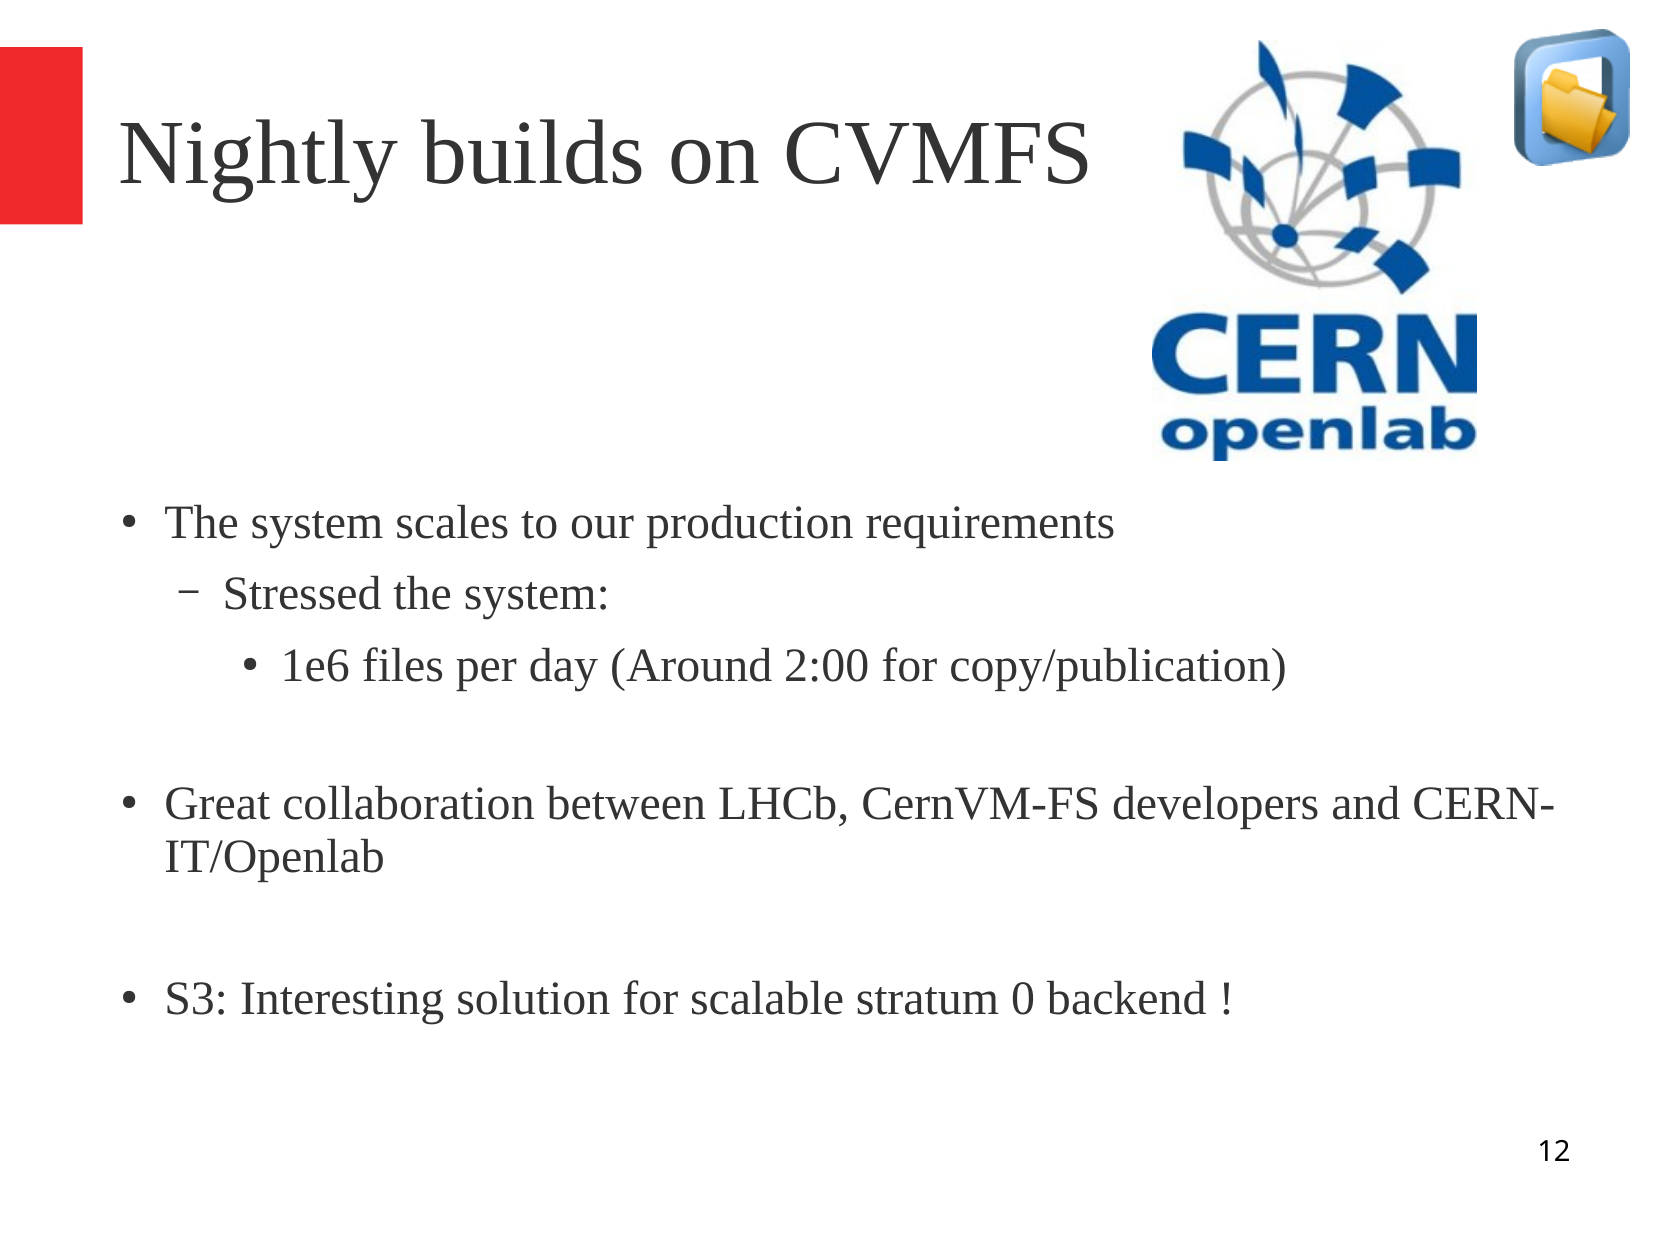

# Nightly builds on CVMFS
The system scales to our production requirements
Stressed the system:
1e6 files per day (Around 2:00 for copy/publication)
Great collaboration between LHCb, CernVM-FS developers and CERN-IT/Openlab
S3: Interesting solution for scalable stratum 0 backend !
12